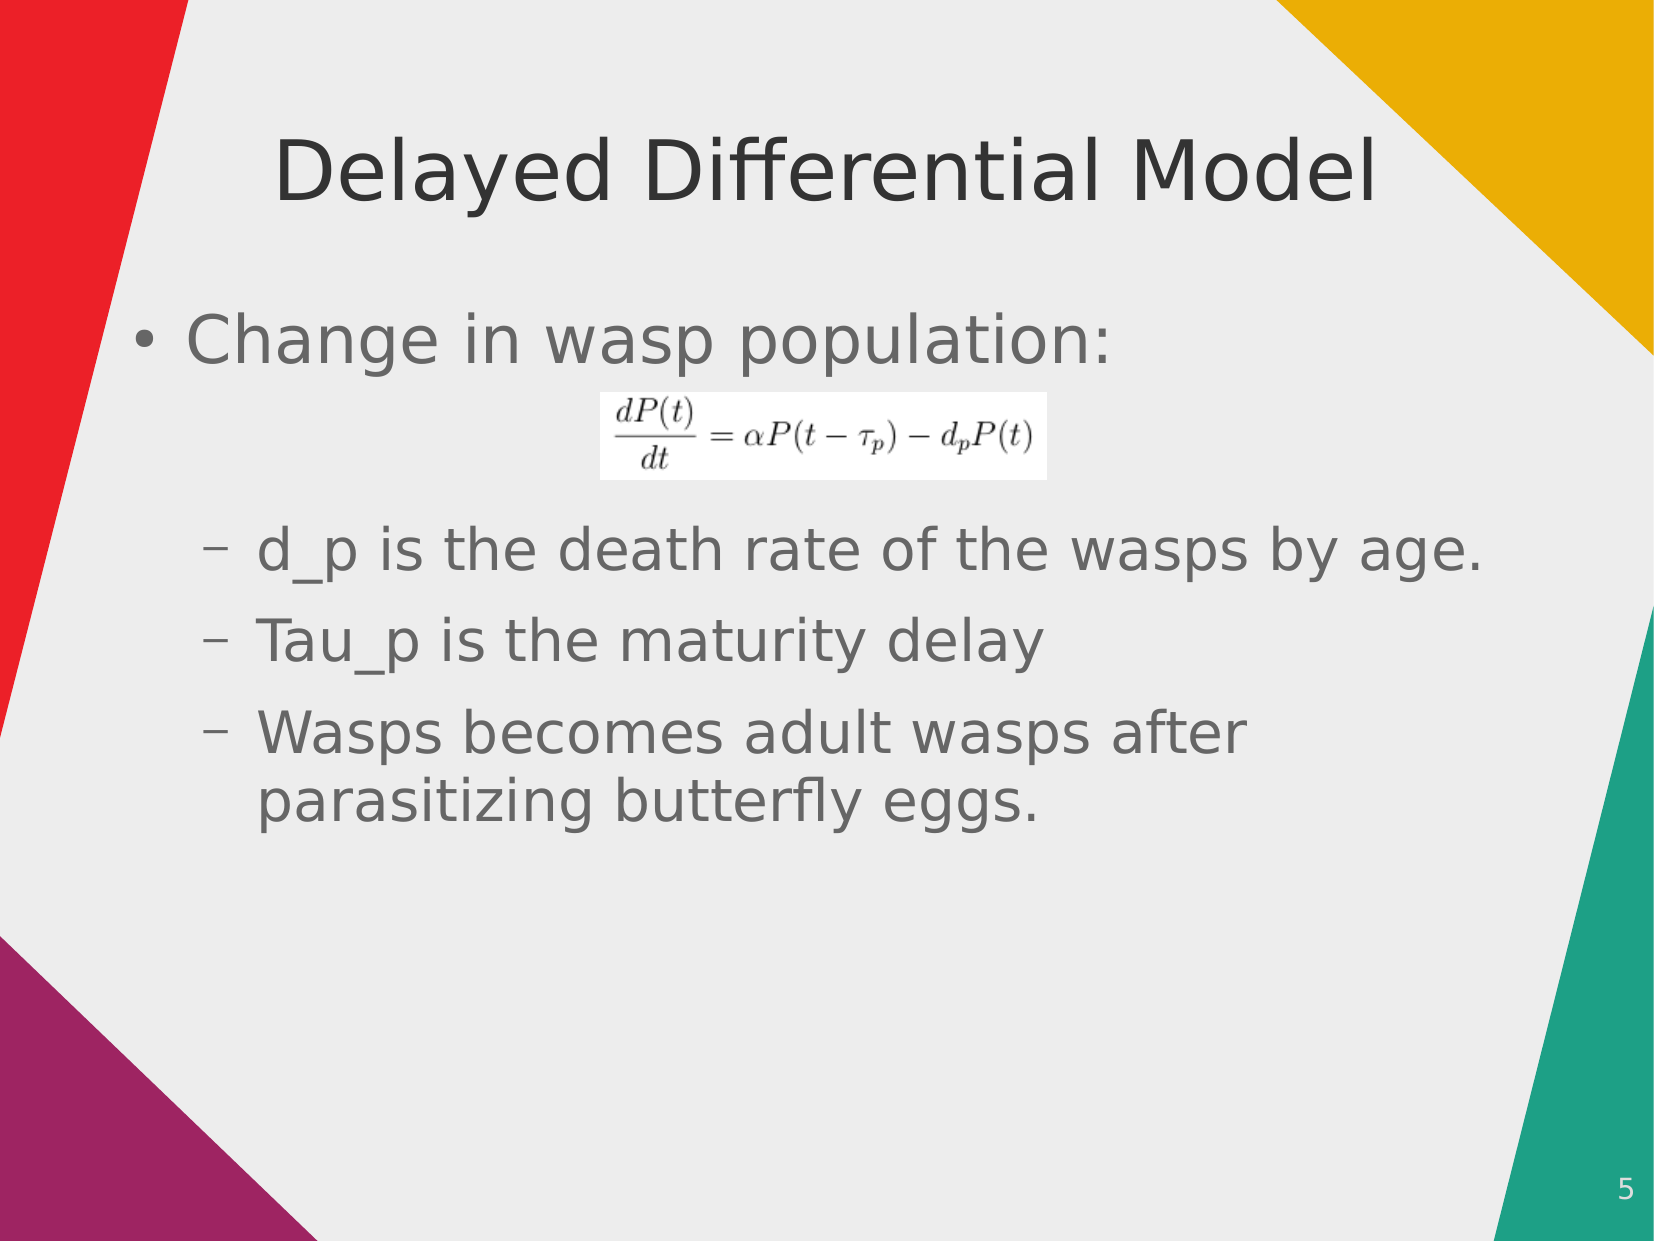

# Delayed Differential Model
Change in wasp population:
d_p is the death rate of the wasps by age.
Tau_p is the maturity delay
Wasps becomes adult wasps after parasitizing butterfly eggs.
5